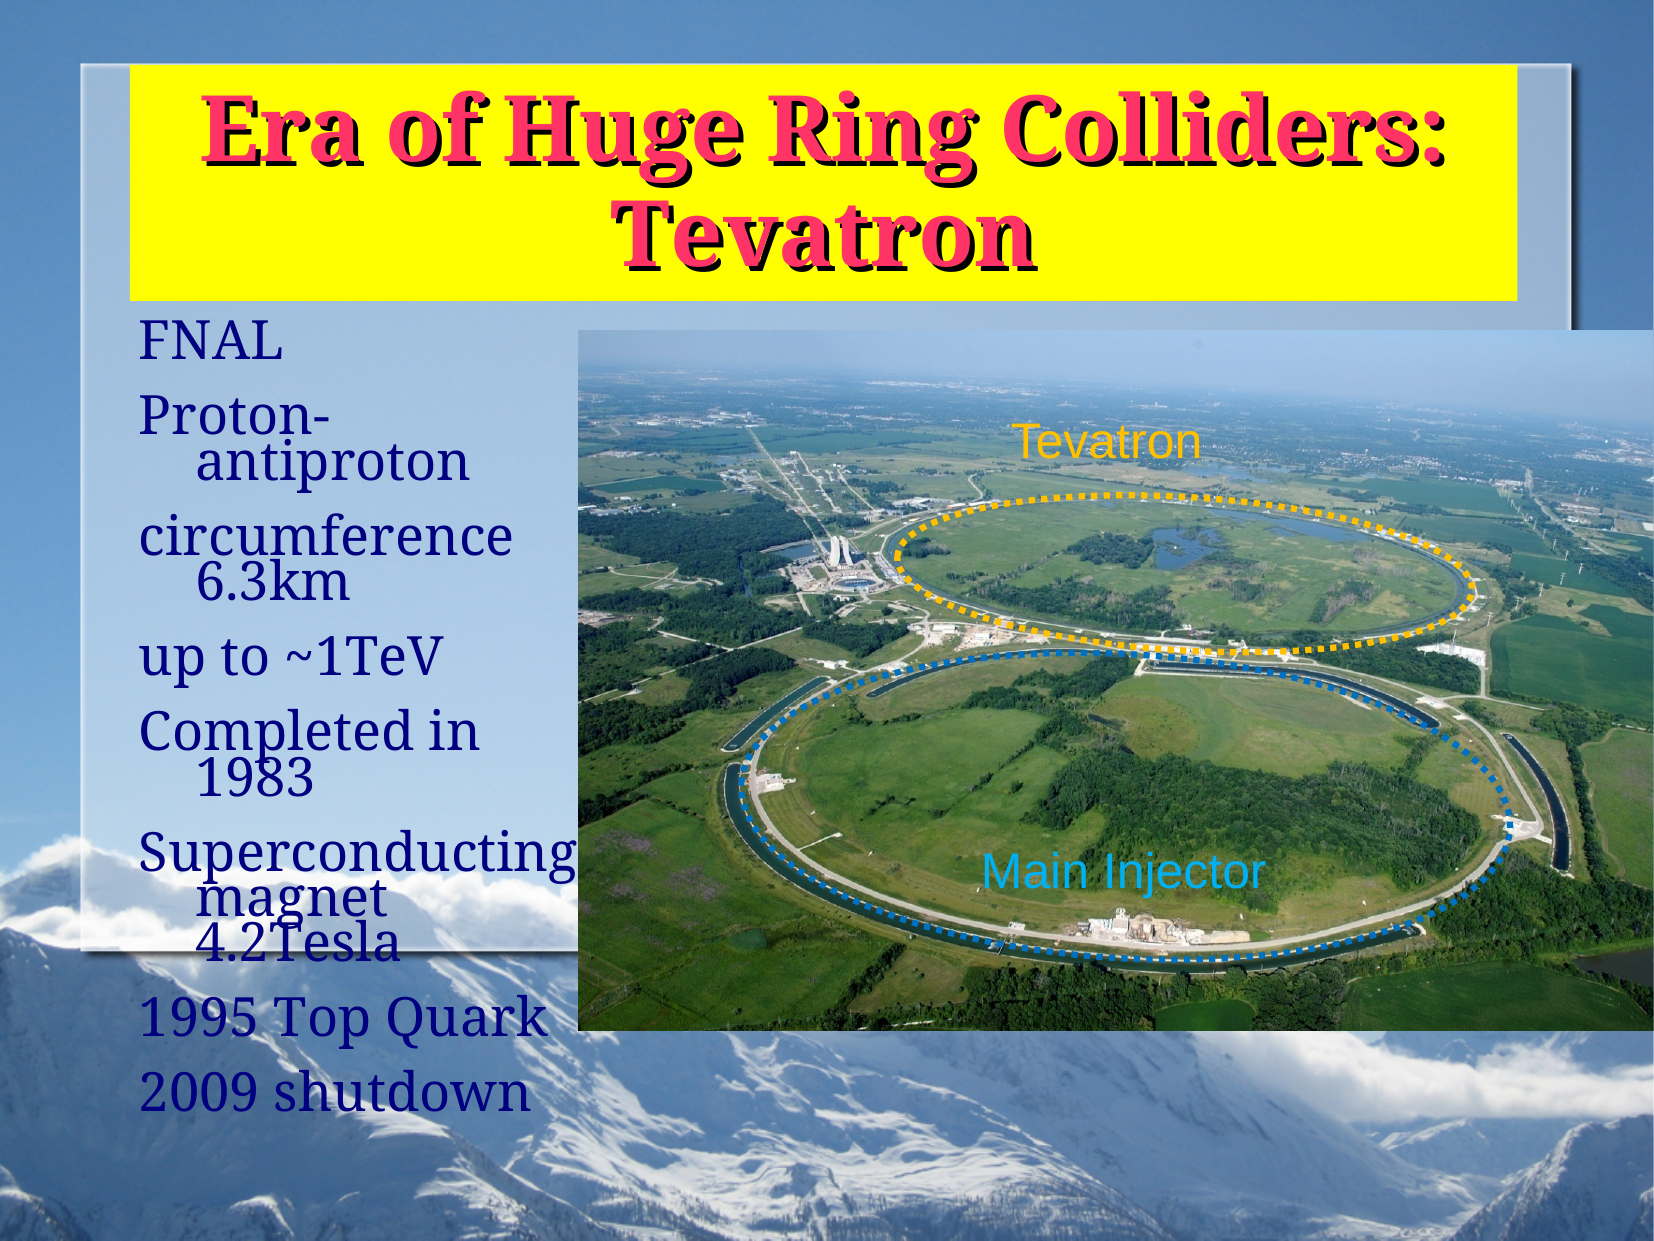

# Era of Huge Ring Colliders: Tevatron
FNAL
Proton-antiproton
circumference 6.3km
up to ~1TeV
Completed in 1983
Superconducting magnet 4.2Tesla
1995 Top Quark
2009 shutdown
Tevatron
Main Injector